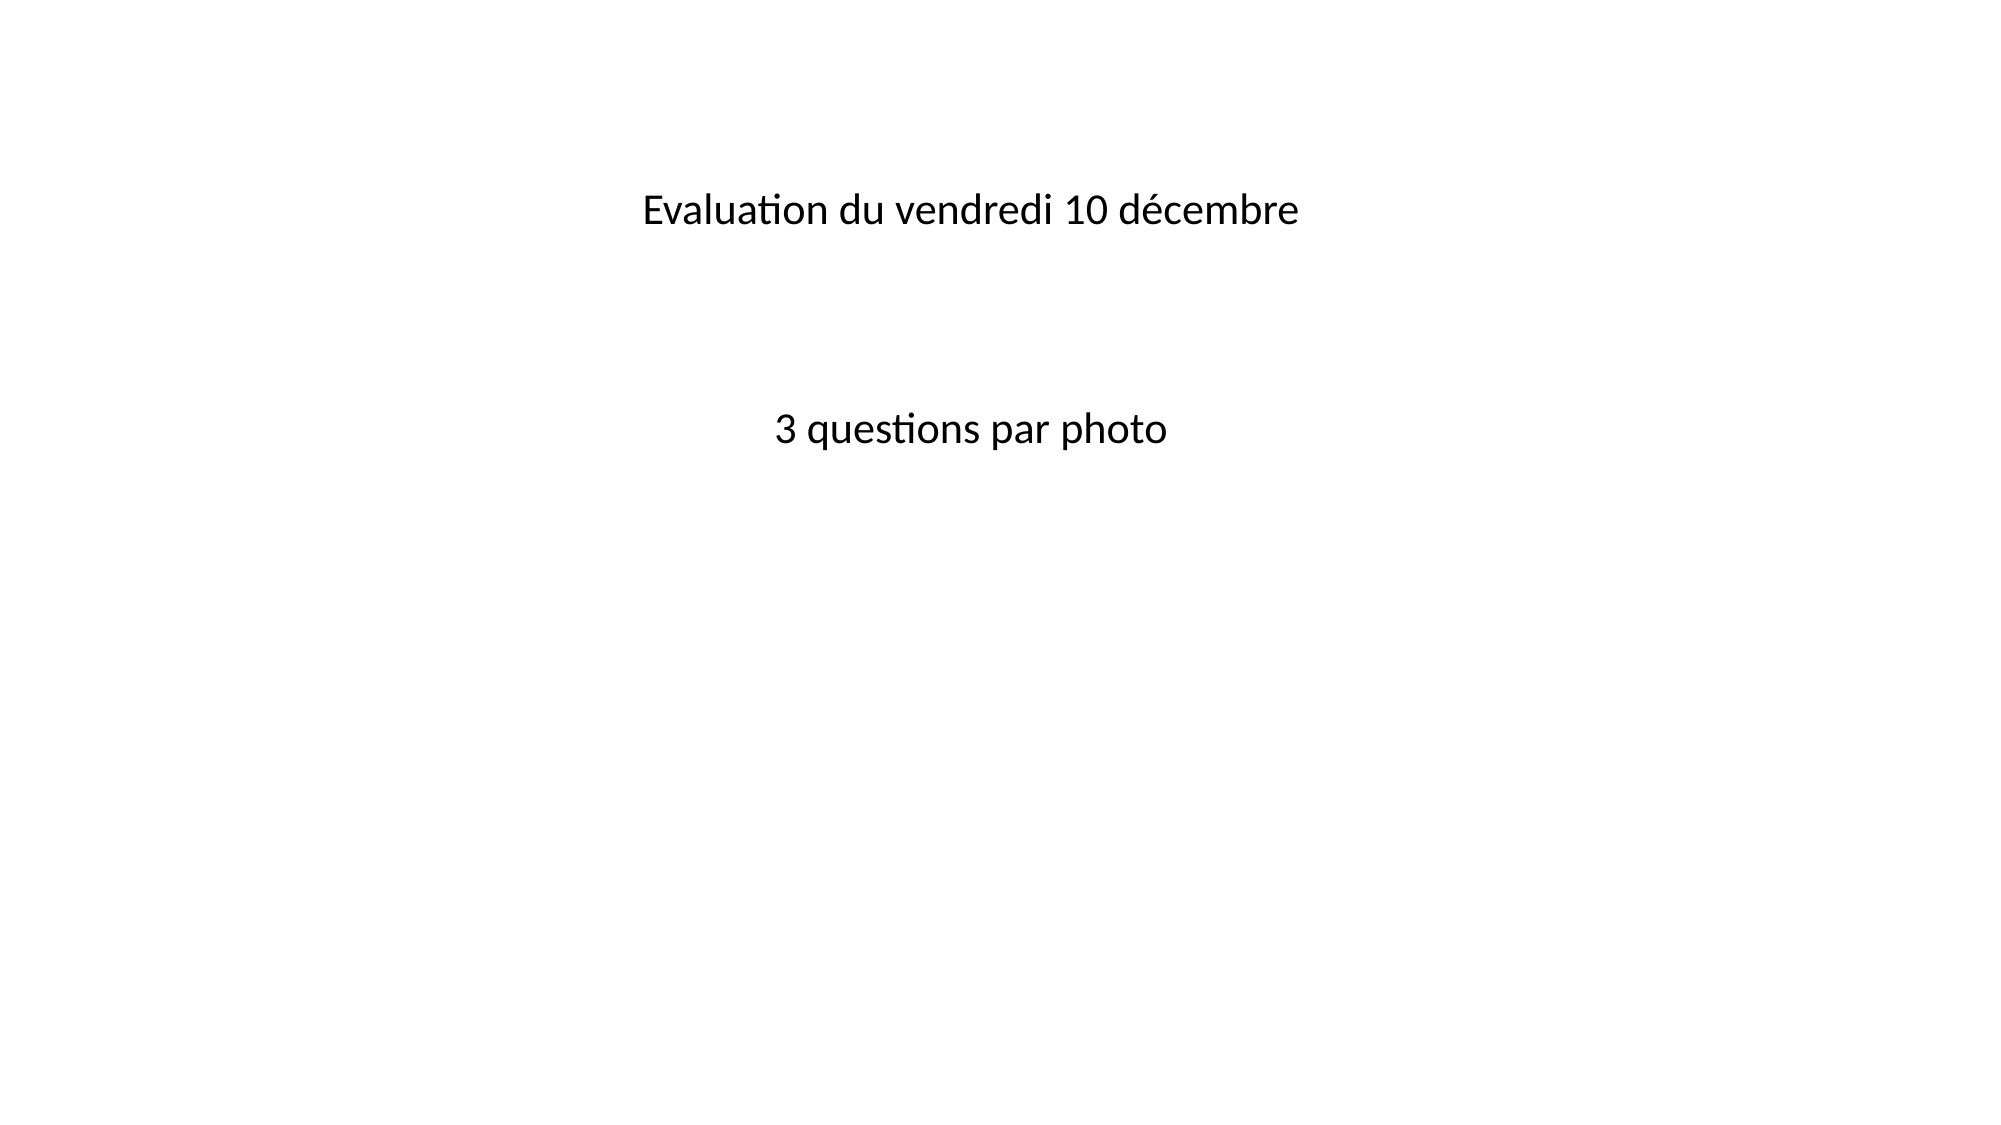

# Evaluation du vendredi 10 décembre
3 questions par photo